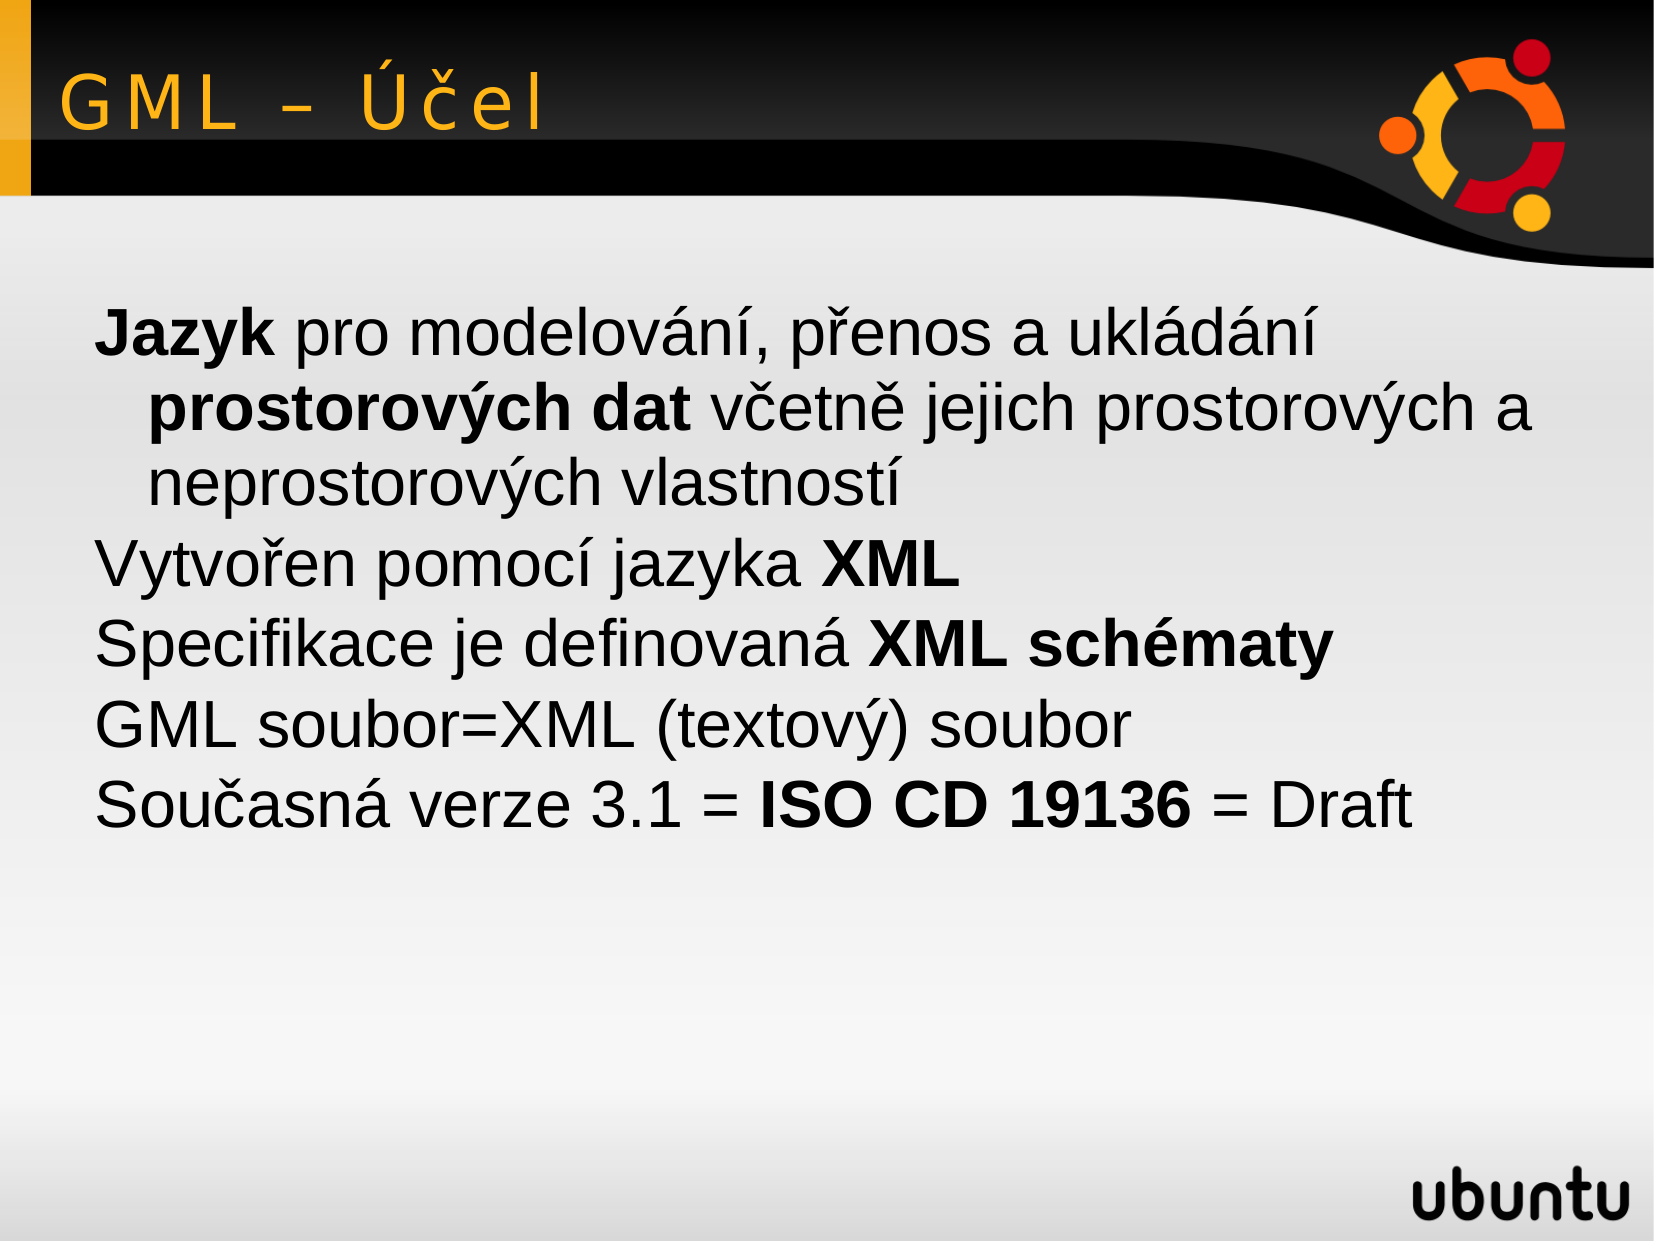

# GML – Účel
Jazyk pro modelování, přenos a ukládání prostorových dat včetně jejich prostorových a neprostorových vlastností
Vytvořen pomocí jazyka XML
Specifikace je definovaná XML schématy
GML soubor=XML (textový) soubor
Současná verze 3.1 = ISO CD 19136 = Draft